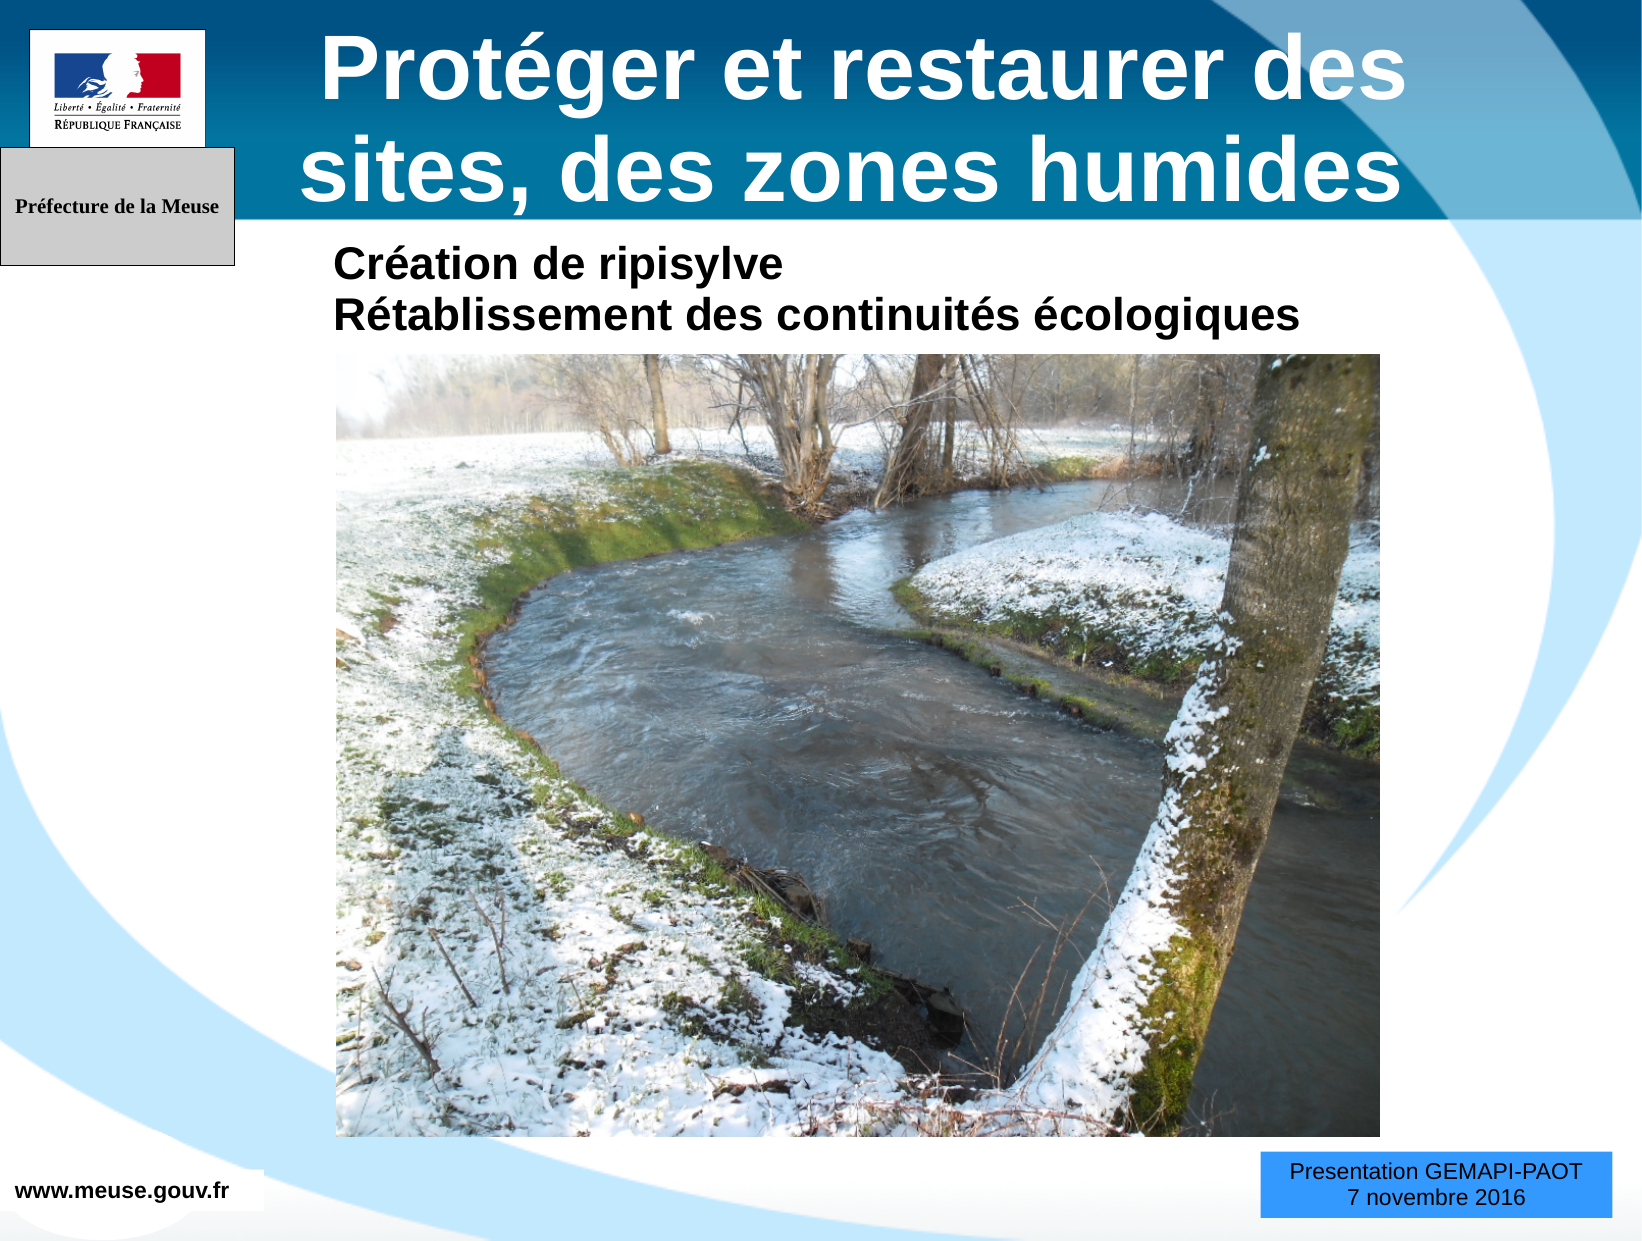

# Protéger et restaurer des sites, des zones humides
Création de ripisylve
Rétablissement des continuités écologiques